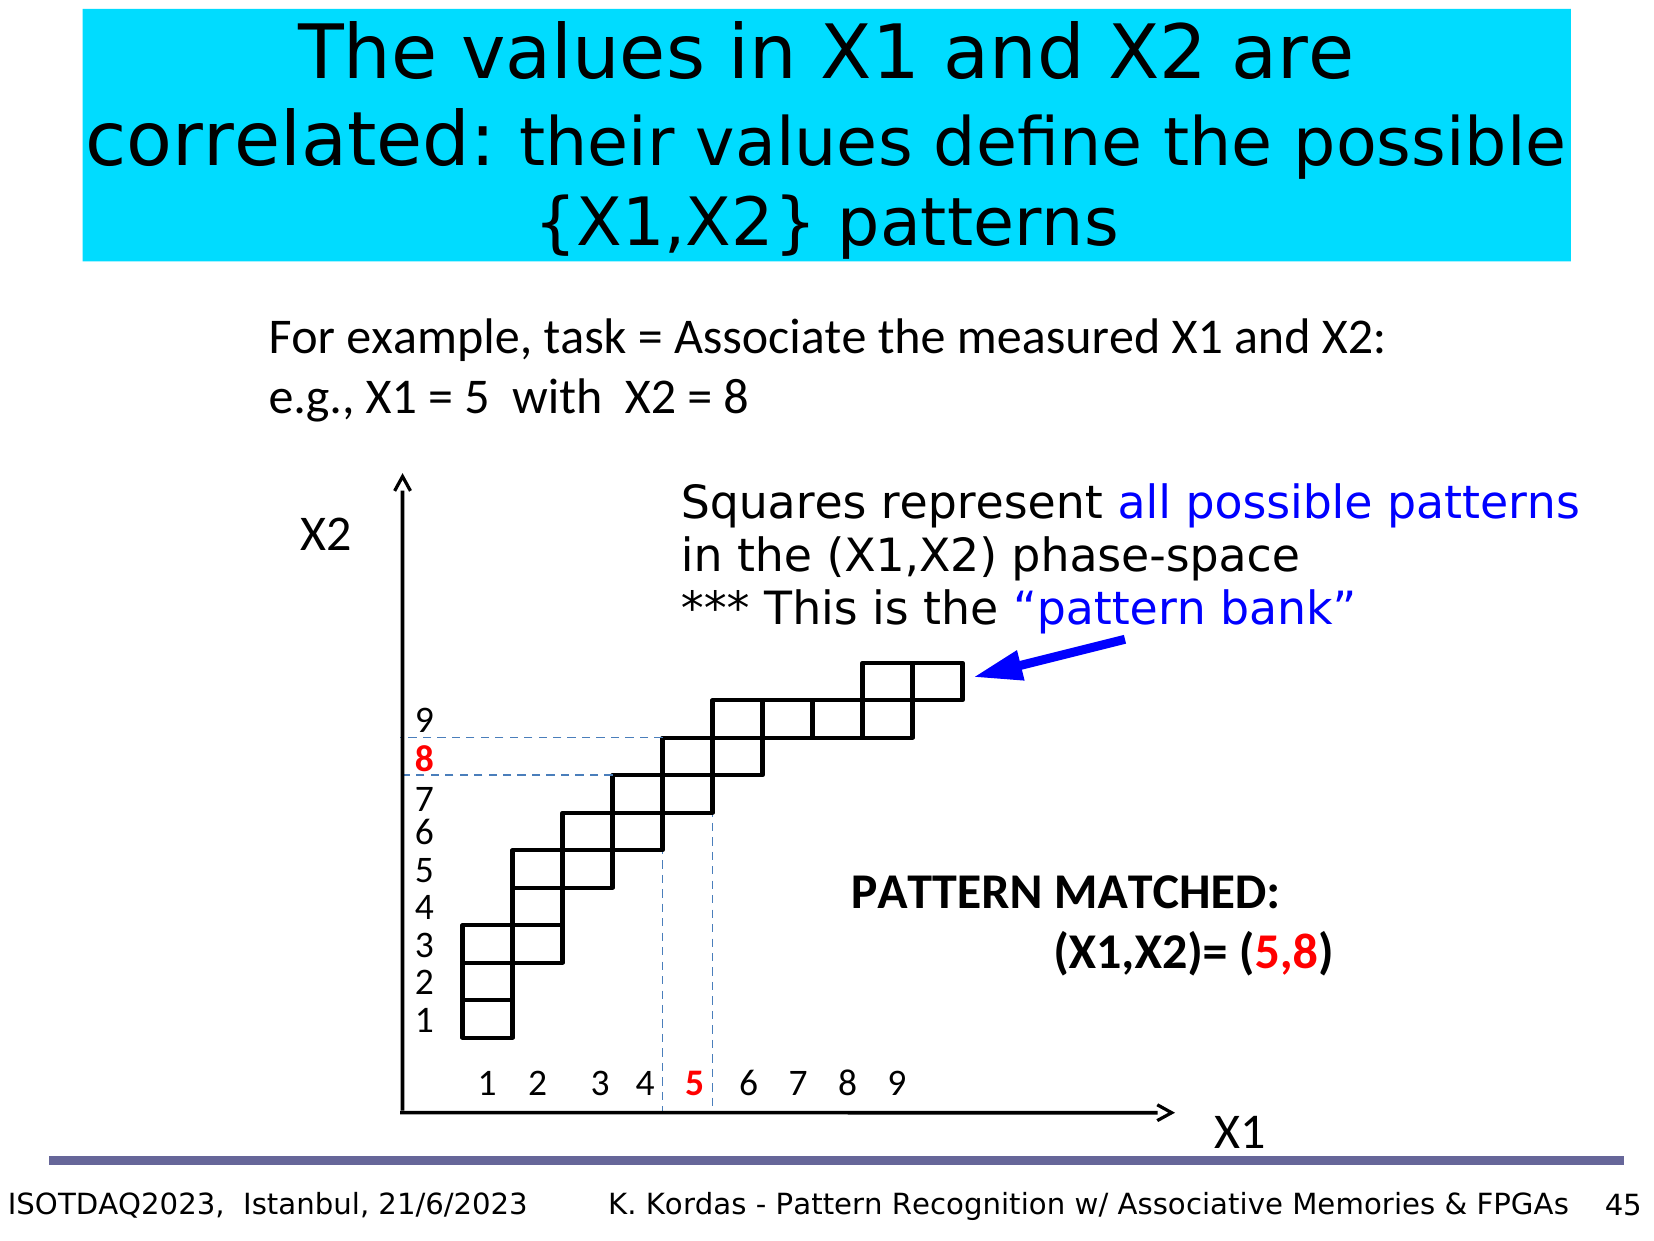

# The values in X1 and X2 are correlated: their values define the possible {X1,X2} patterns
For example, task = Associate the measured X1 and X2:
e.g., X1 = 5 with X2 = 8
Squares represent all possible patterns
in the (X1,X2) phase-space
*** This is the “pattern bank”
X2
9
8
7
6
5
PATTERN MATCHED:
 (X1,X2)= (5,8)
4
3
2
1
1
2
3
4
5
6
7
8
9
X1
ISOTDAQ2023, Istanbul, 21/6/2023
K. Kordas - Pattern Recognition w/ Associative Memories & FPGAs
45